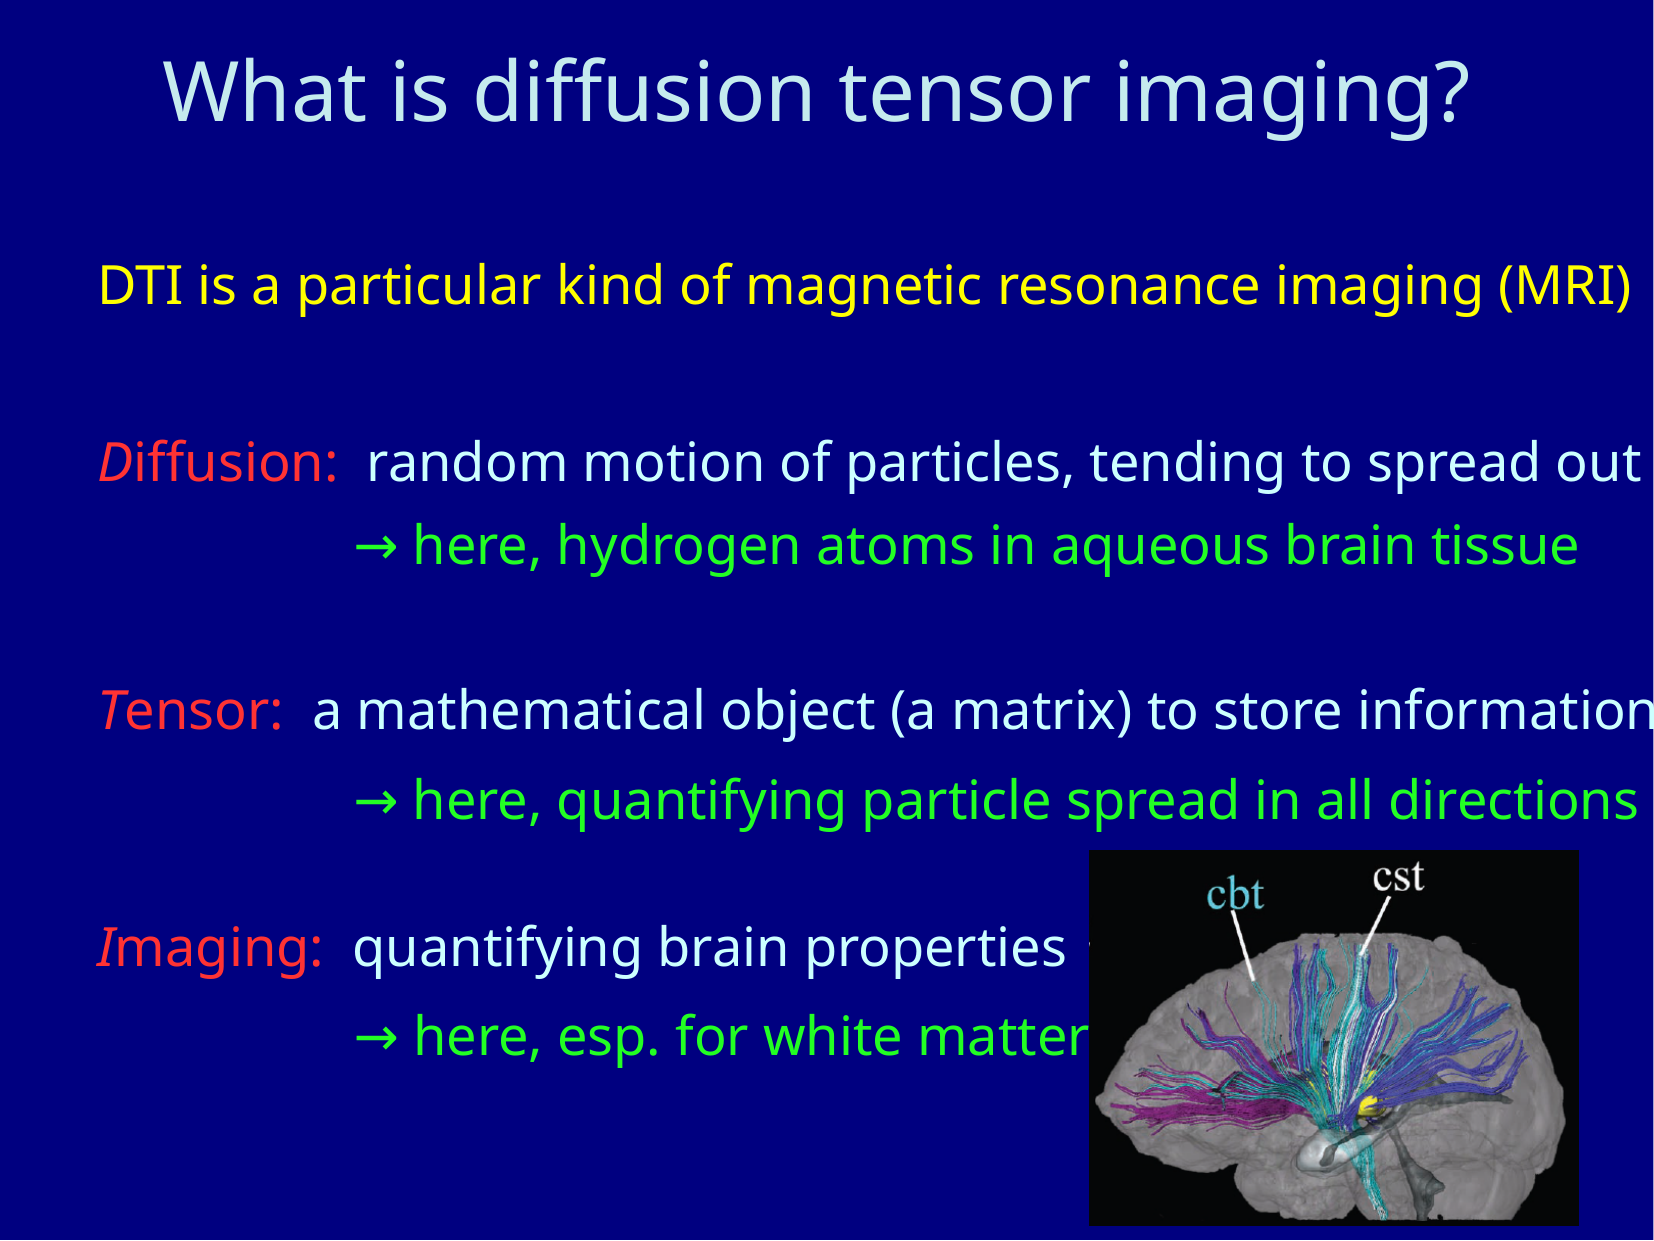

# What is diffusion tensor imaging?
DTI is a particular kind of magnetic resonance imaging (MRI)
Diffusion: random motion of particles, tending to spread out
 → here, hydrogen atoms in aqueous brain tissue
Tensor: a mathematical object (a matrix) to store information
 → here, quantifying particle spread in all directions
Imaging: quantifying brain properties
 → here, esp. for white matter